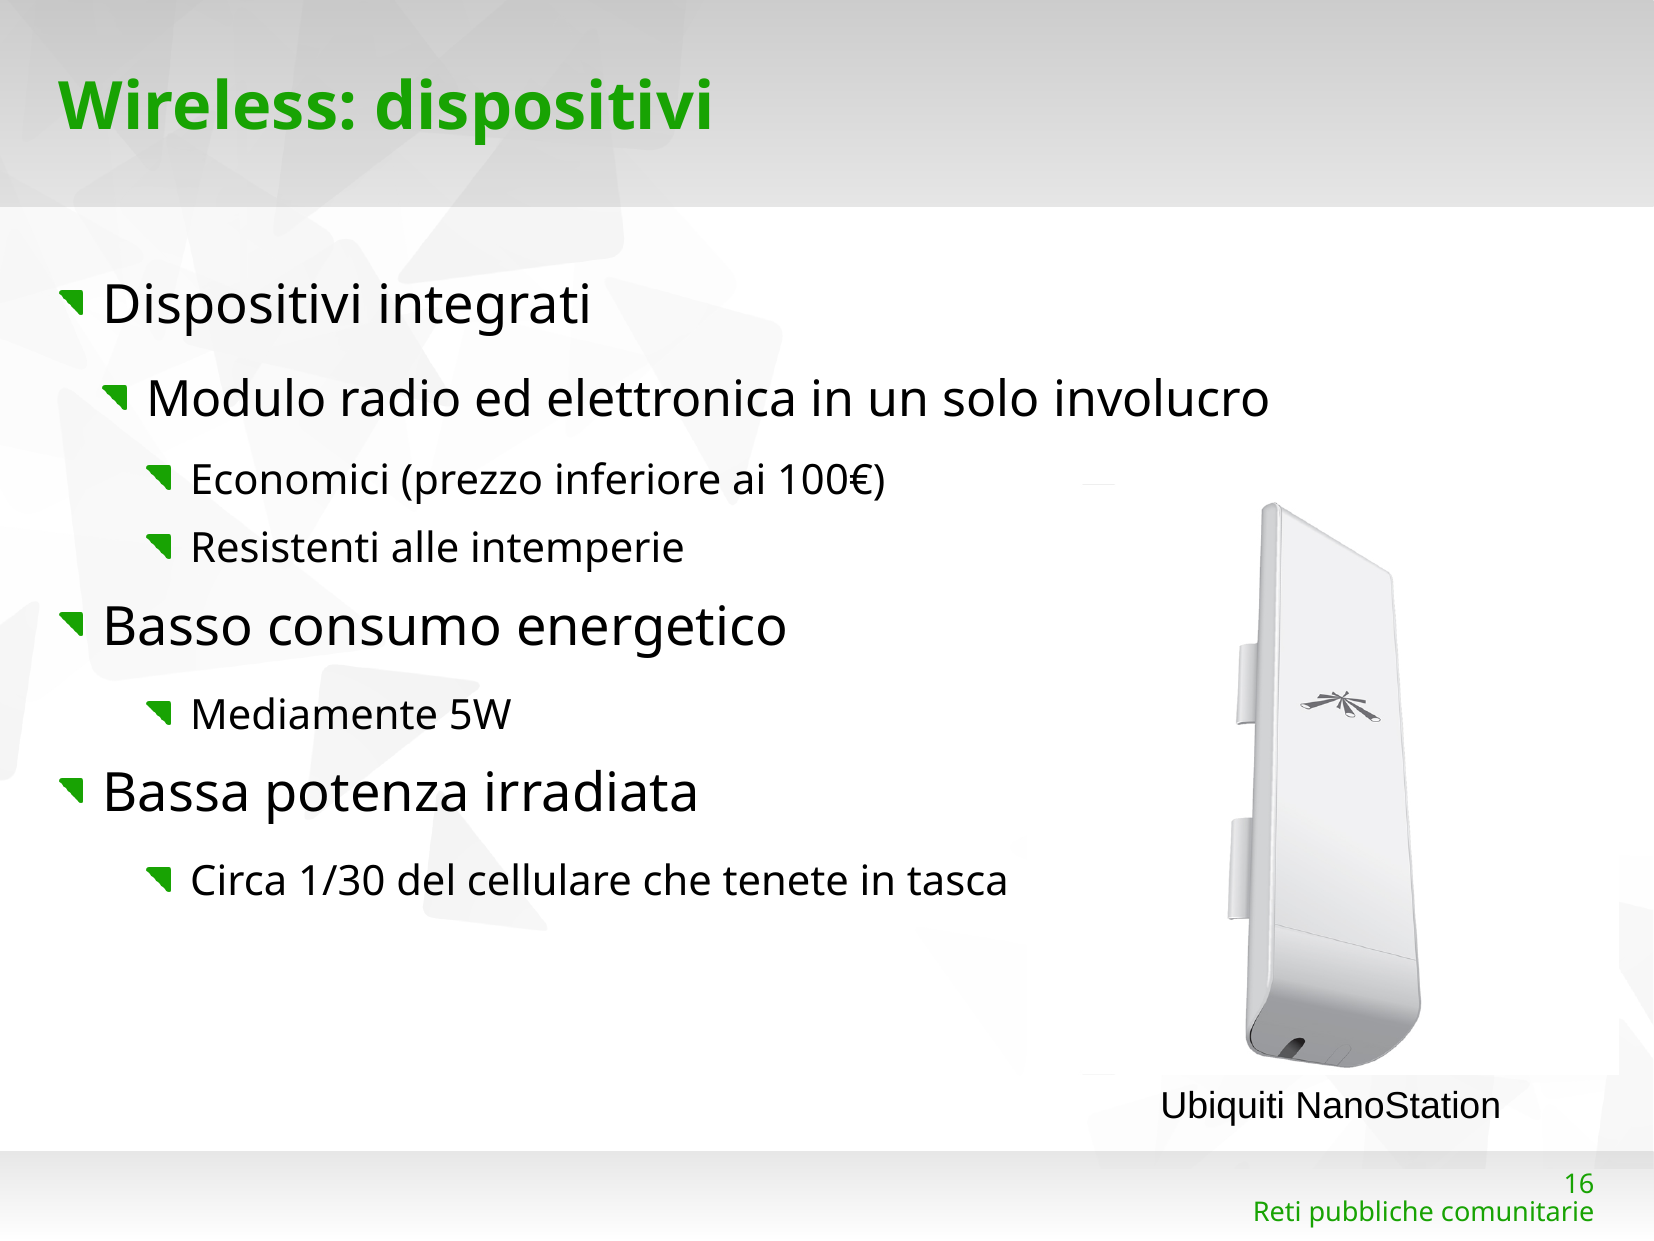

# Wireless: dispositivi
Dispositivi integrati
Modulo radio ed elettronica in un solo involucro
Economici (prezzo inferiore ai 100€)
Resistenti alle intemperie
Basso consumo energetico
Mediamente 5W
Bassa potenza irradiata
Circa 1/30 del cellulare che tenete in tasca
Ubiquiti NanoStation
16
Reti pubbliche comunitarie